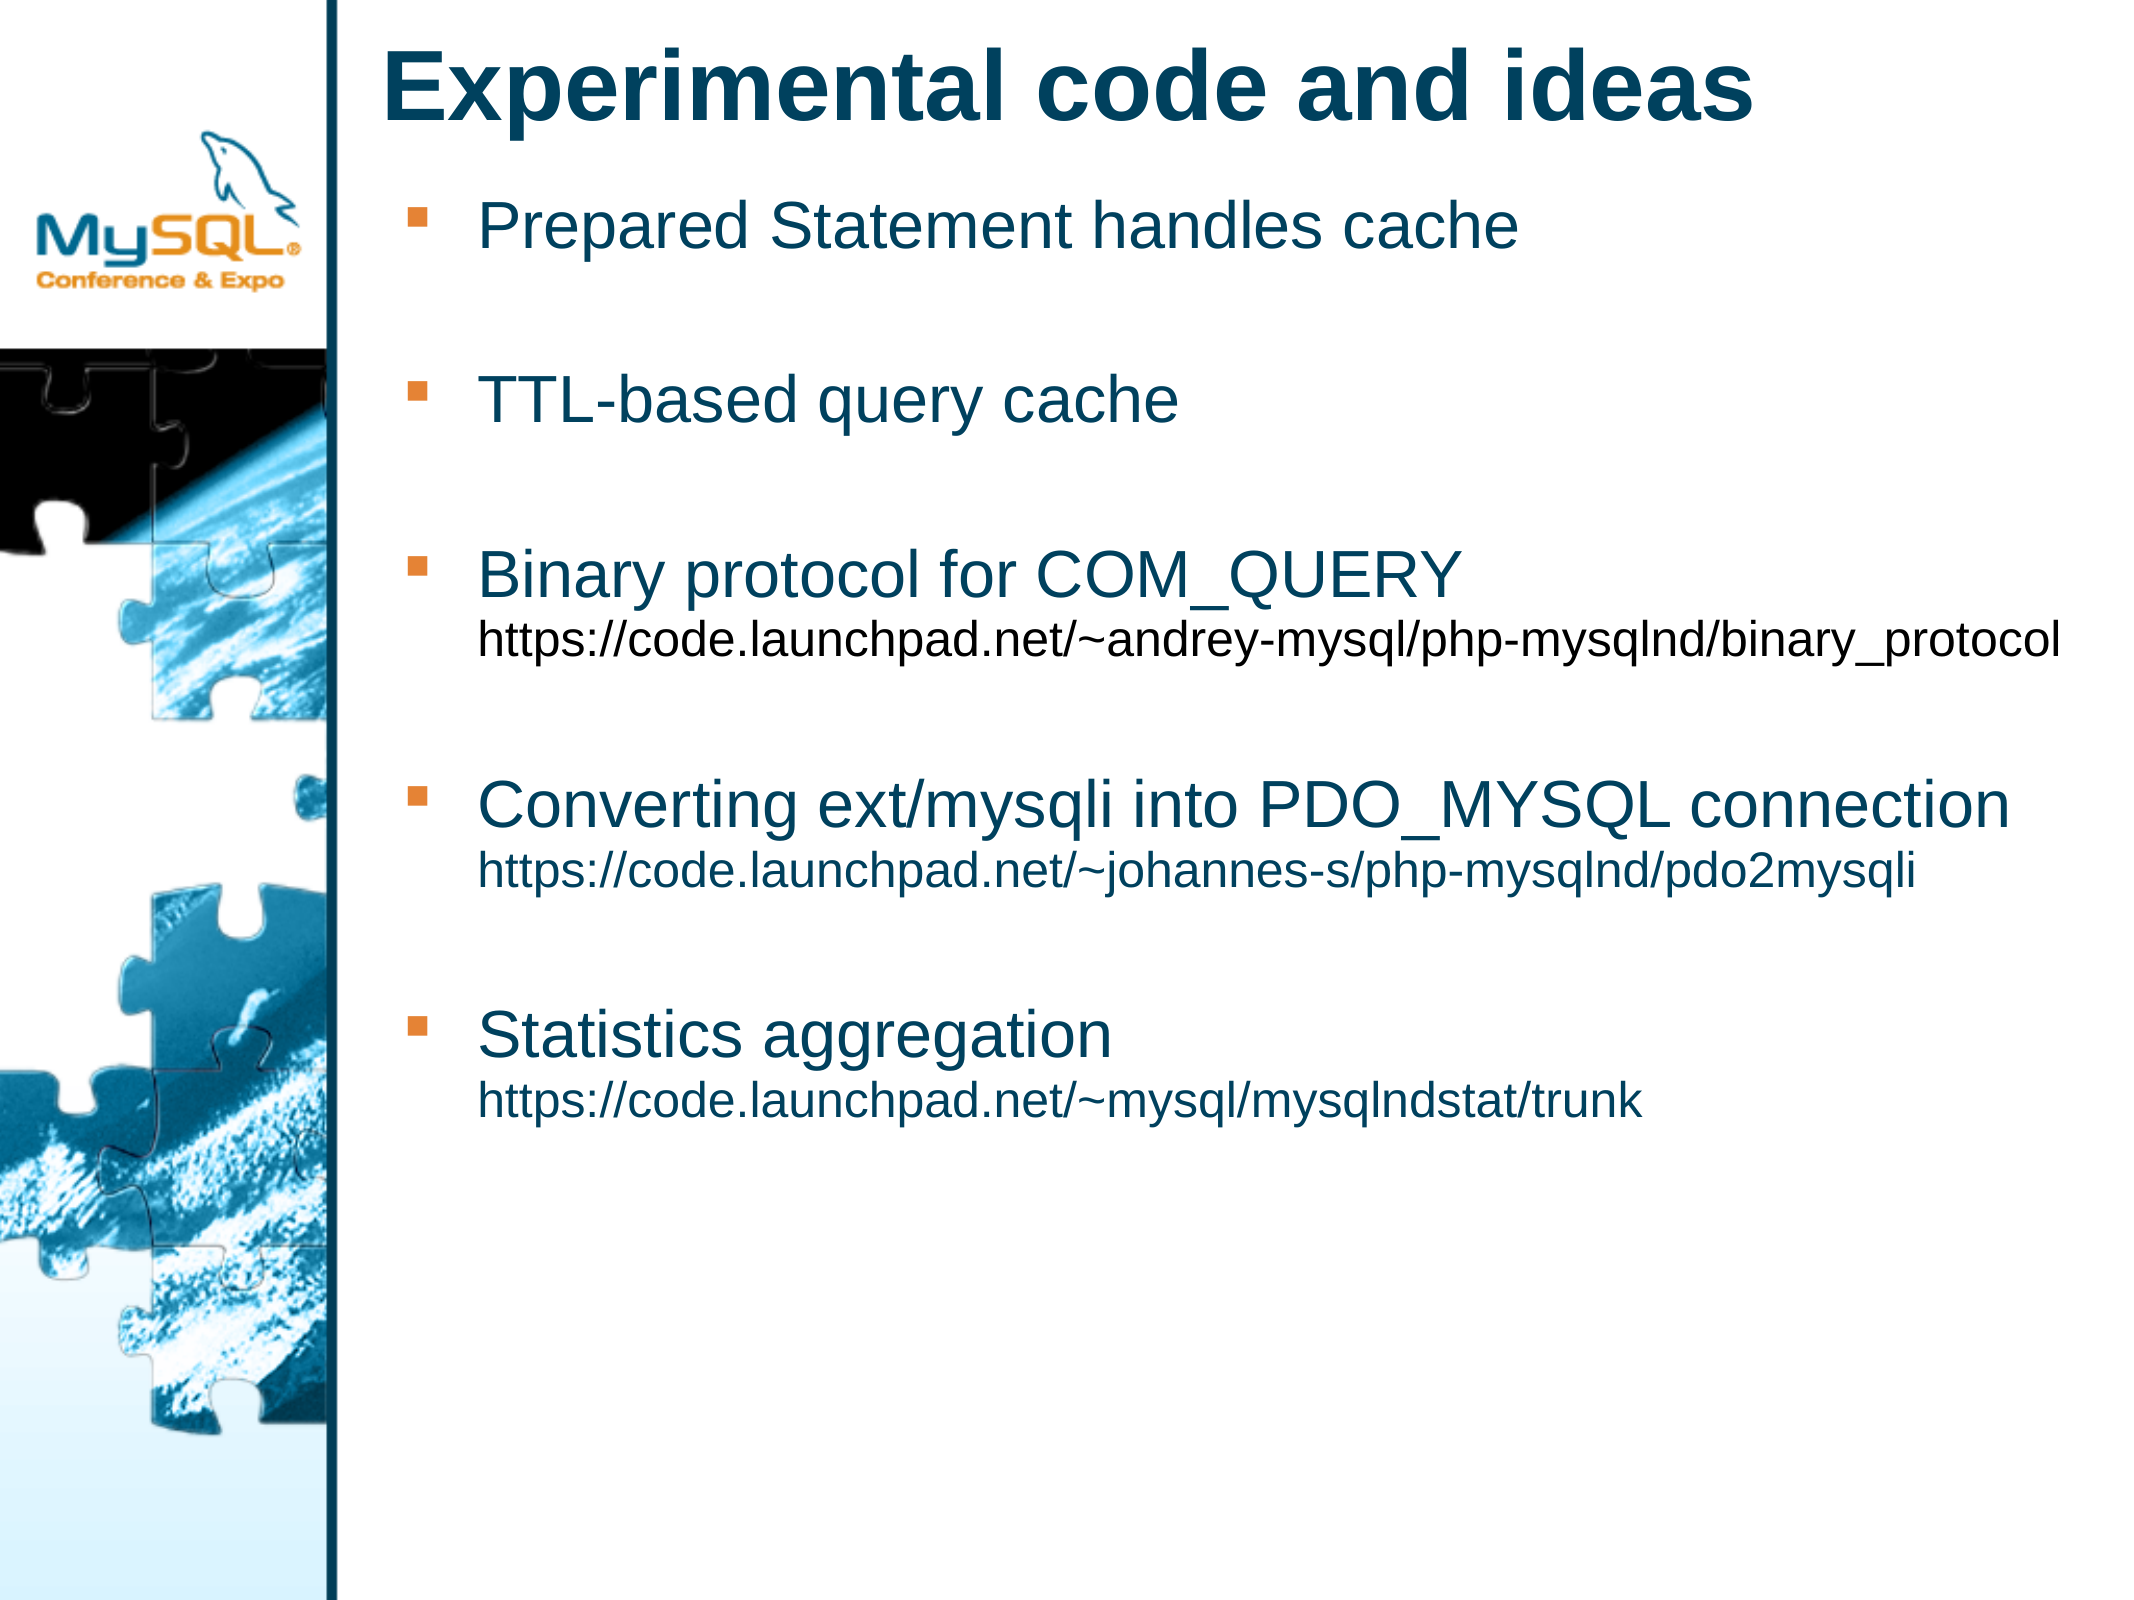

# Experimental code and ideas
Prepared Statement handles cache
TTL-based query cache
Binary protocol for COM_QUERY
https://code.launchpad.net/~andrey-mysql/php-mysqlnd/binary_protocol
Converting ext/mysqli into PDO_MYSQL connection
https://code.launchpad.net/~johannes-s/php-mysqlnd/pdo2mysqli
Statistics aggregation
https://code.launchpad.net/~mysql/mysqlndstat/trunk